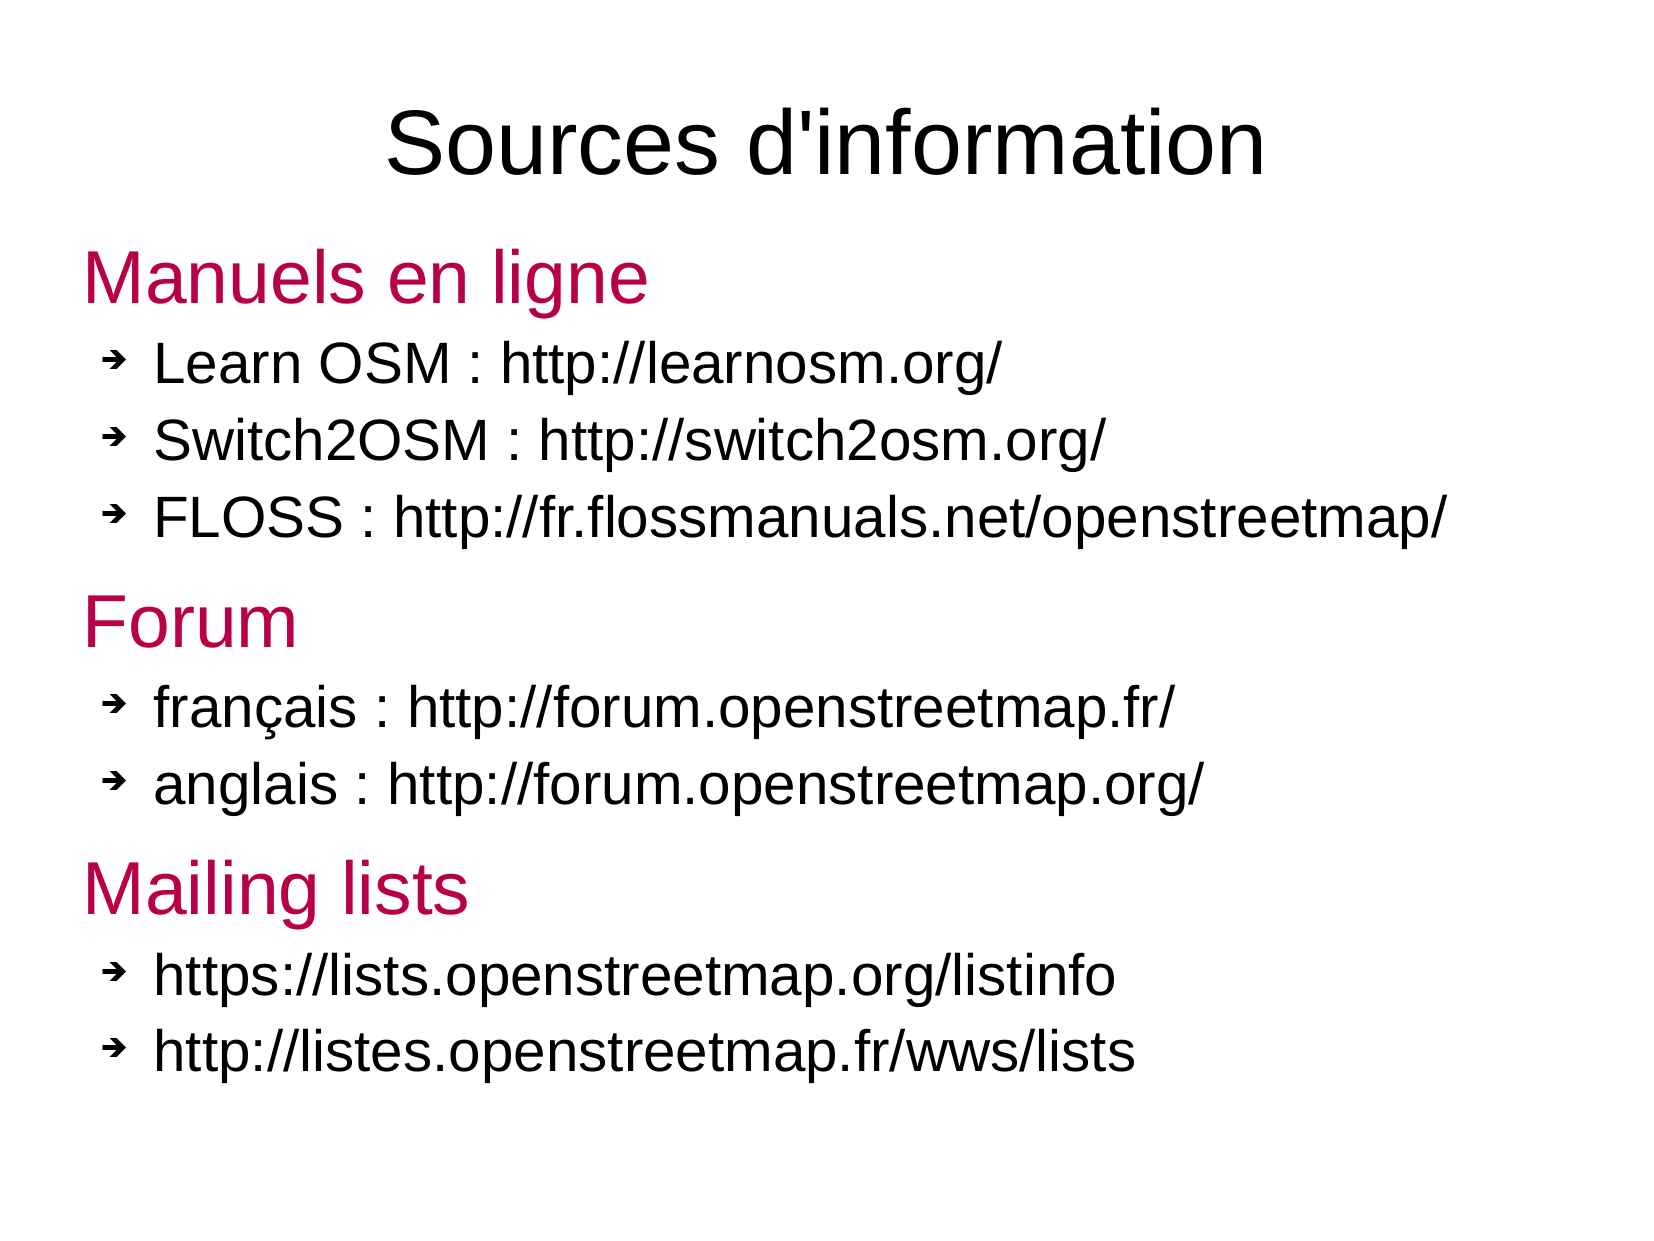

# Sources d'information
Manuels en ligne
Learn OSM : http://learnosm.org/
Switch2OSM : http://switch2osm.org/
FLOSS : http://fr.flossmanuals.net/openstreetmap/
Forum
français : http://forum.openstreetmap.fr/
anglais : http://forum.openstreetmap.org/
Mailing lists
https://lists.openstreetmap.org/listinfo
http://listes.openstreetmap.fr/wws/lists